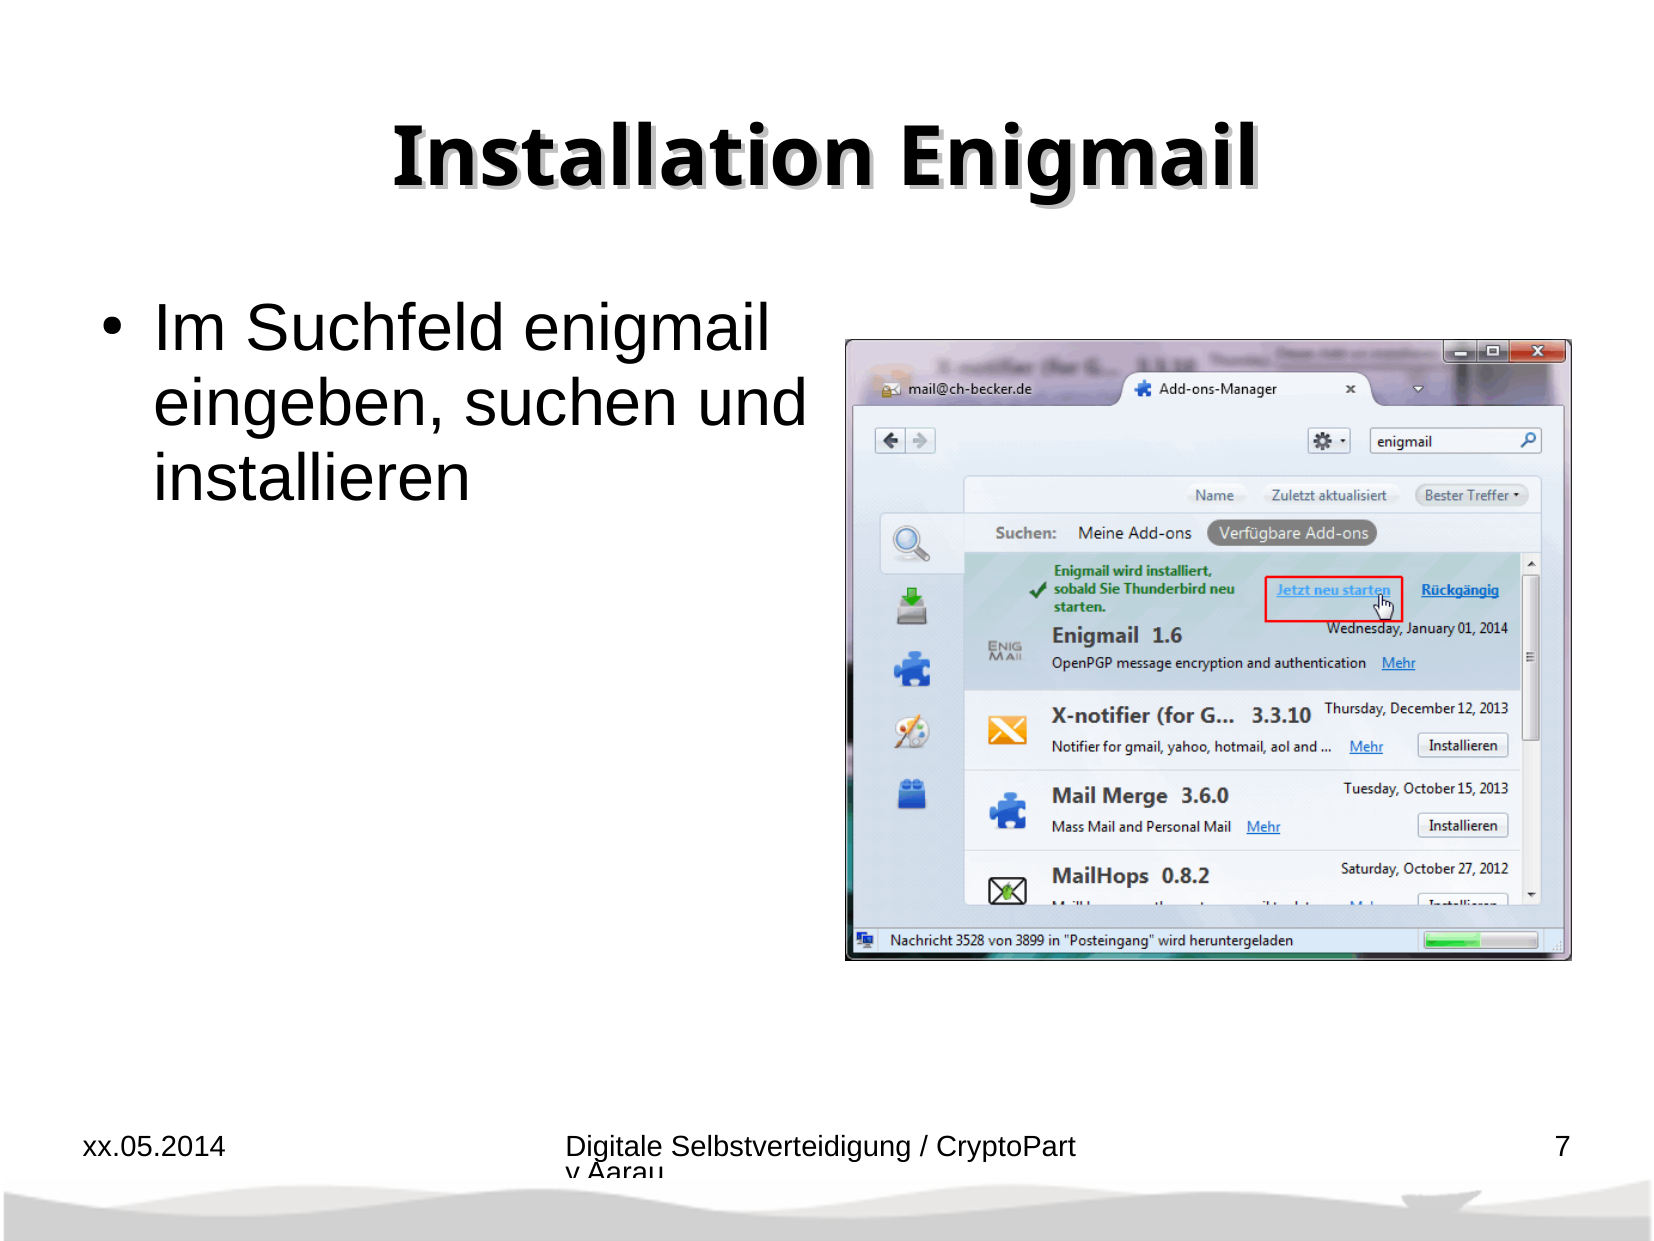

# Installation Enigmail
Im Suchfeld enigmail eingeben, suchen und installieren
xx.05.2014
Digitale Selbstverteidigung / CryptoParty Aarau
7